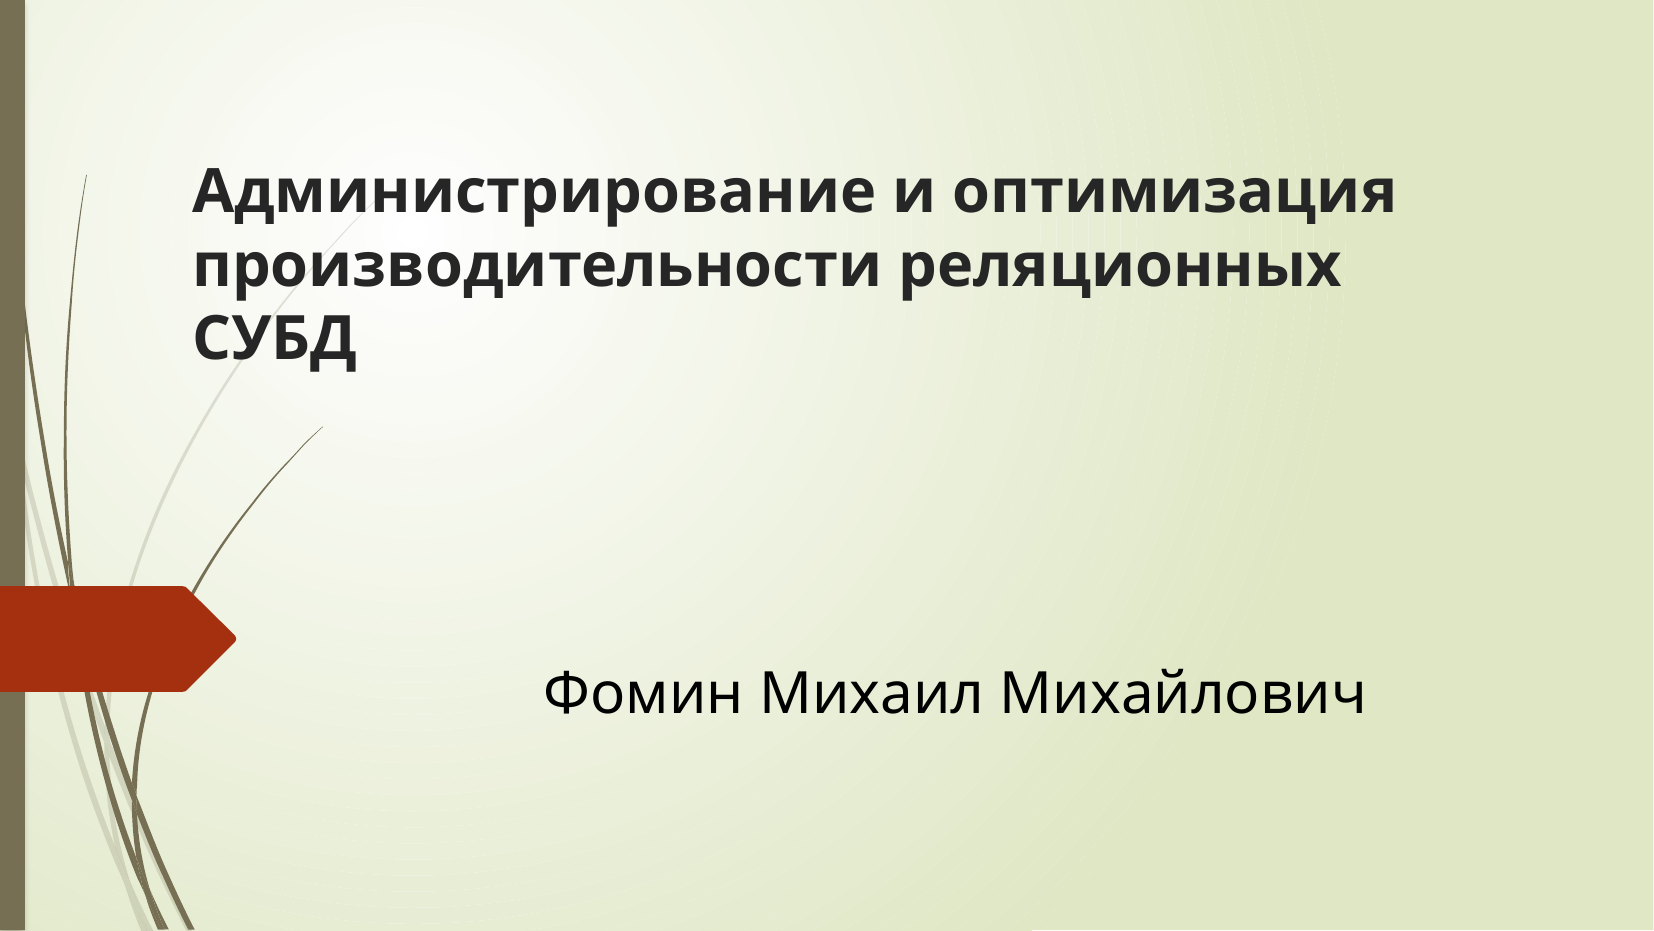

# Администрирование и оптимизация производительности реляционных СУБД
Фомин Михаил Михайлович